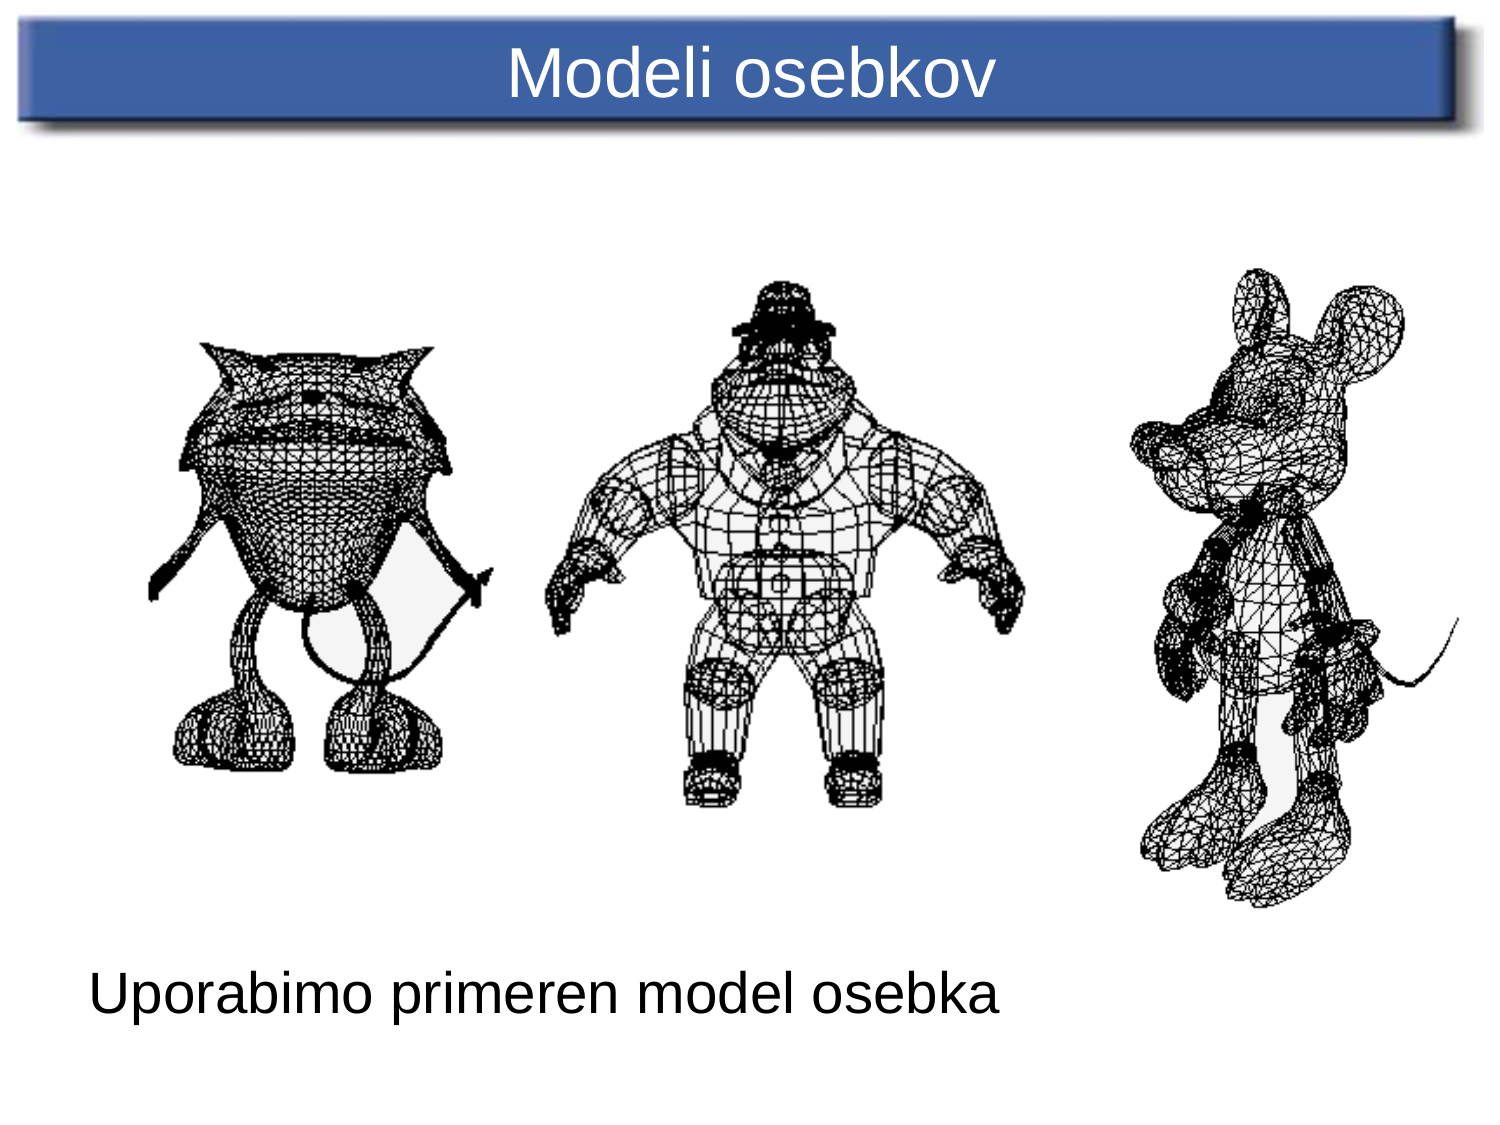

# Modeli osebkov
Uporabimo primeren model osebka